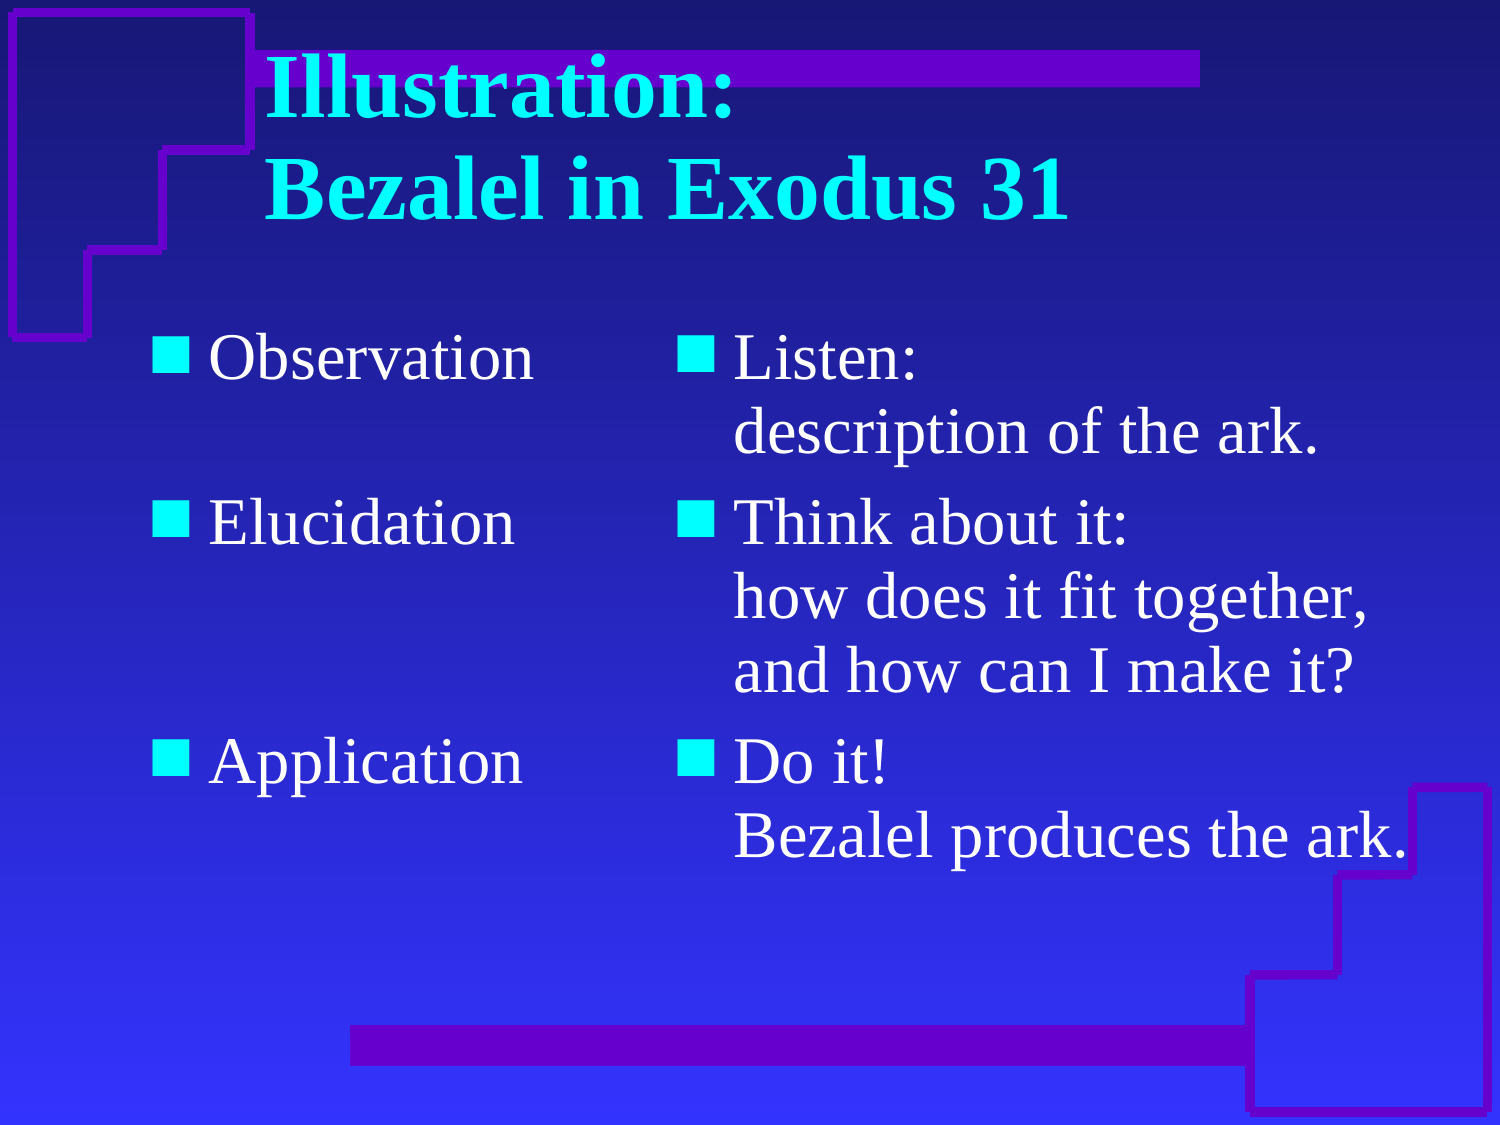

# Illustration: Bezalel in Exodus 31
Listen:
description of the ark.
Think about it:
how does it fit together, and how can I make it?
Do it!
Bezalel produces the ark.
Observation
Elucidation
Application